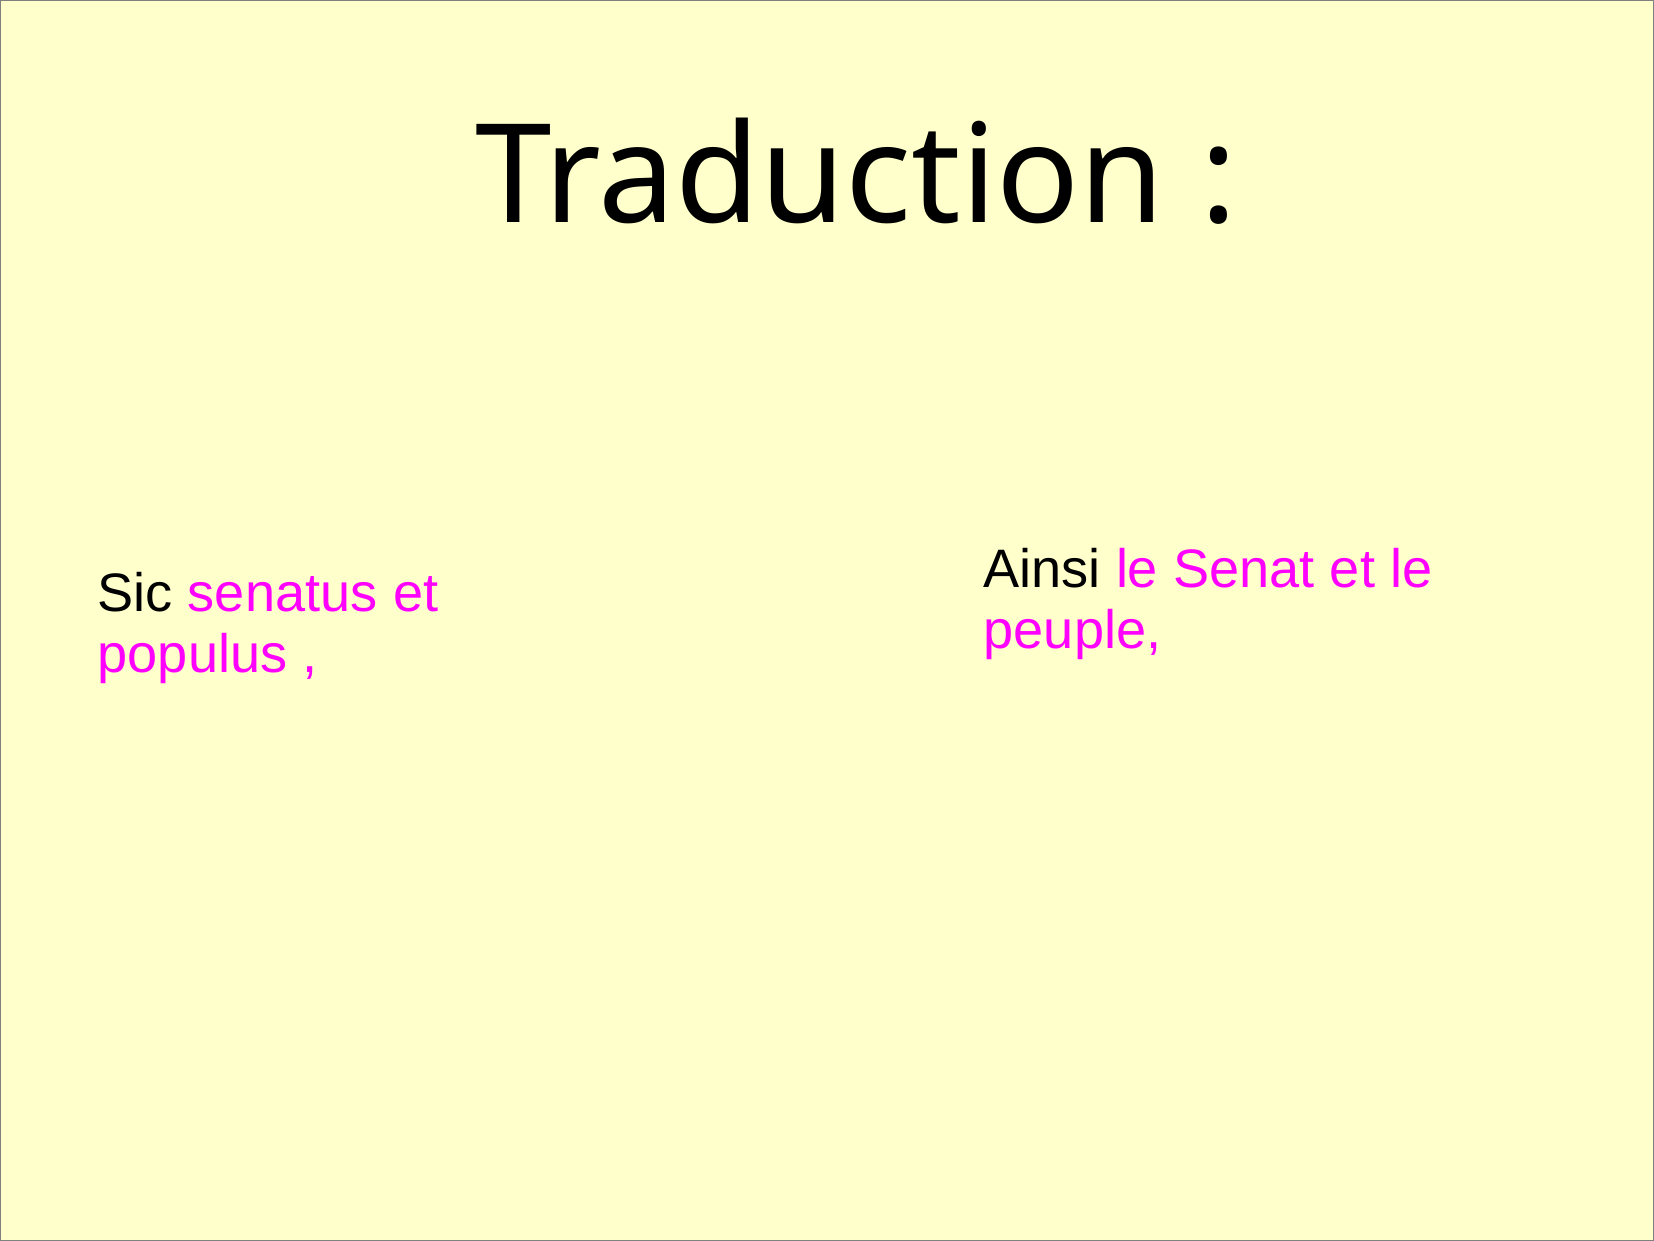

#
Traduction :
Ainsi le Senat et le peuple,
Sic senatus et populus ,